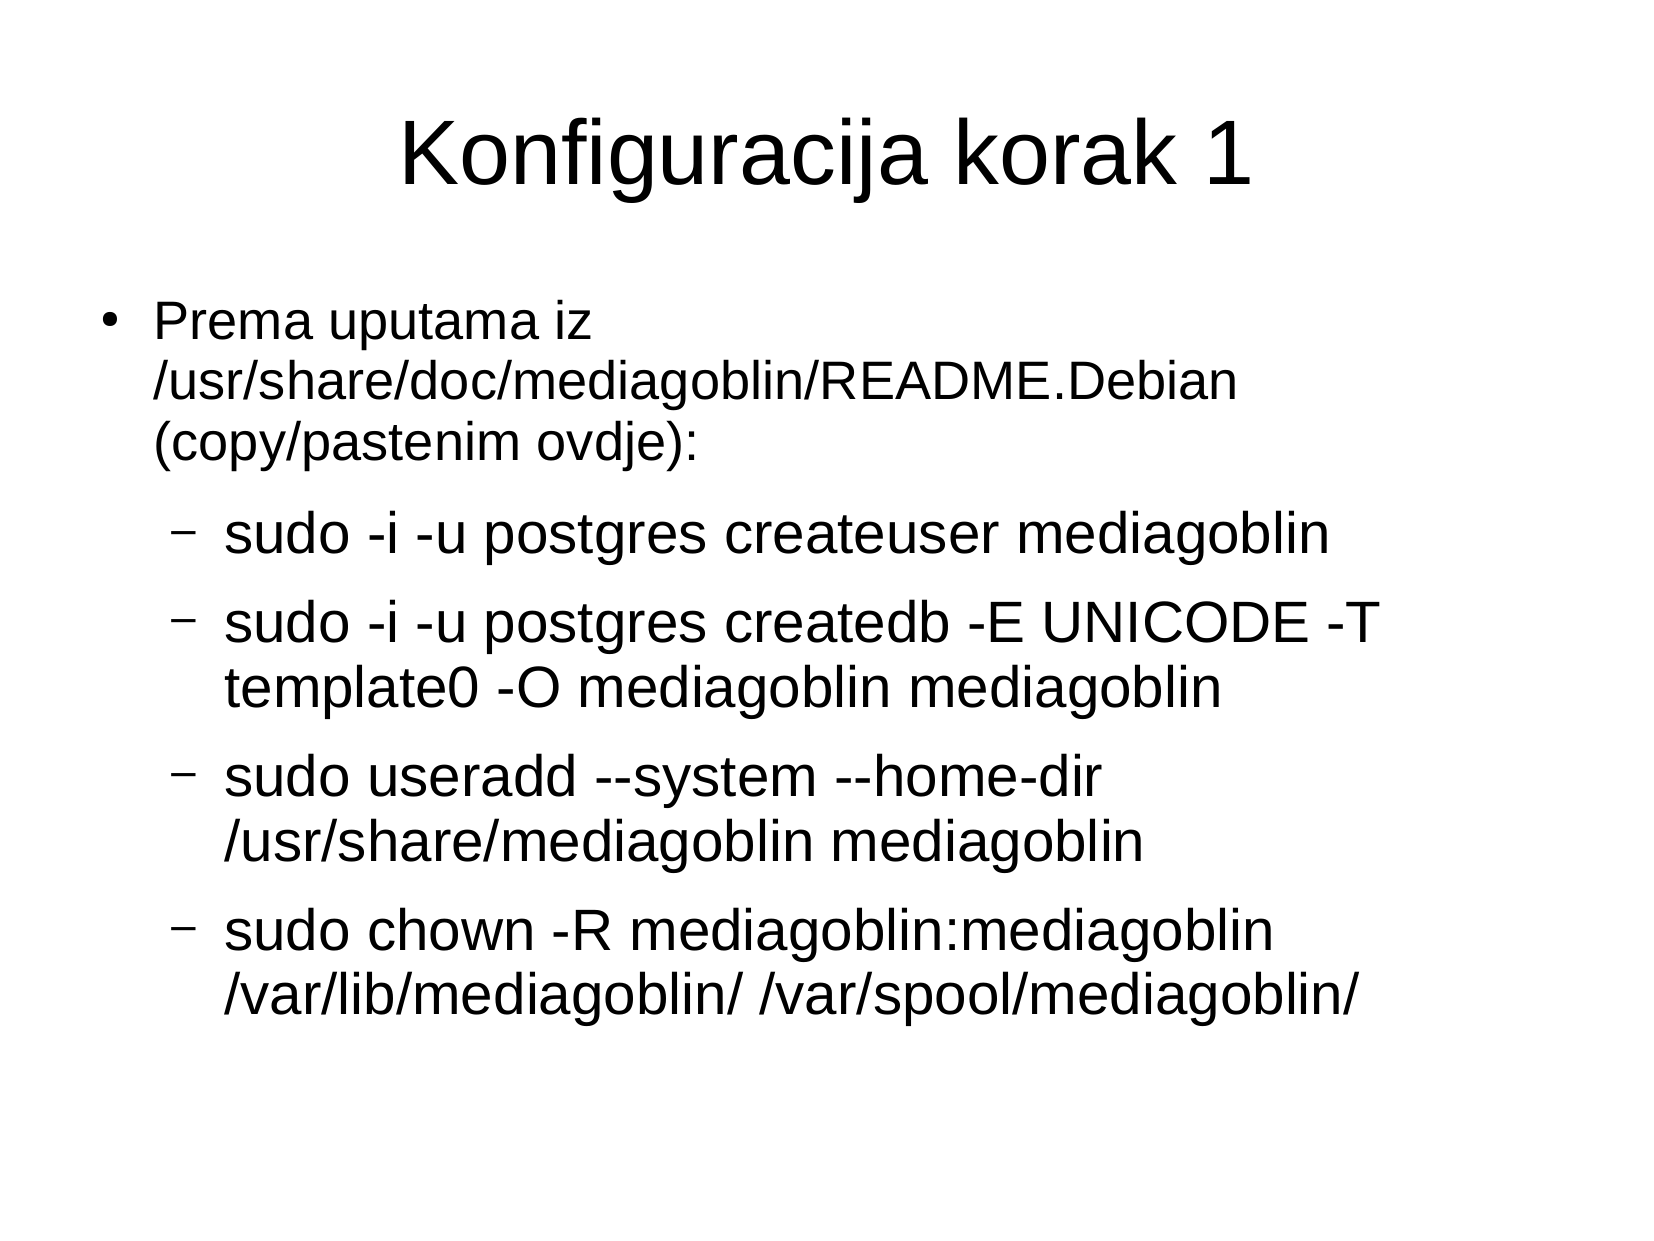

# Konfiguracija korak 1
Prema uputama iz /usr/share/doc/mediagoblin/README.Debian (copy/pastenim ovdje):
sudo -i -u postgres createuser mediagoblin
sudo -i -u postgres createdb -E UNICODE -T template0 -O mediagoblin mediagoblin
sudo useradd --system --home-dir /usr/share/mediagoblin mediagoblin
sudo chown -R mediagoblin:mediagoblin /var/lib/mediagoblin/ /var/spool/mediagoblin/